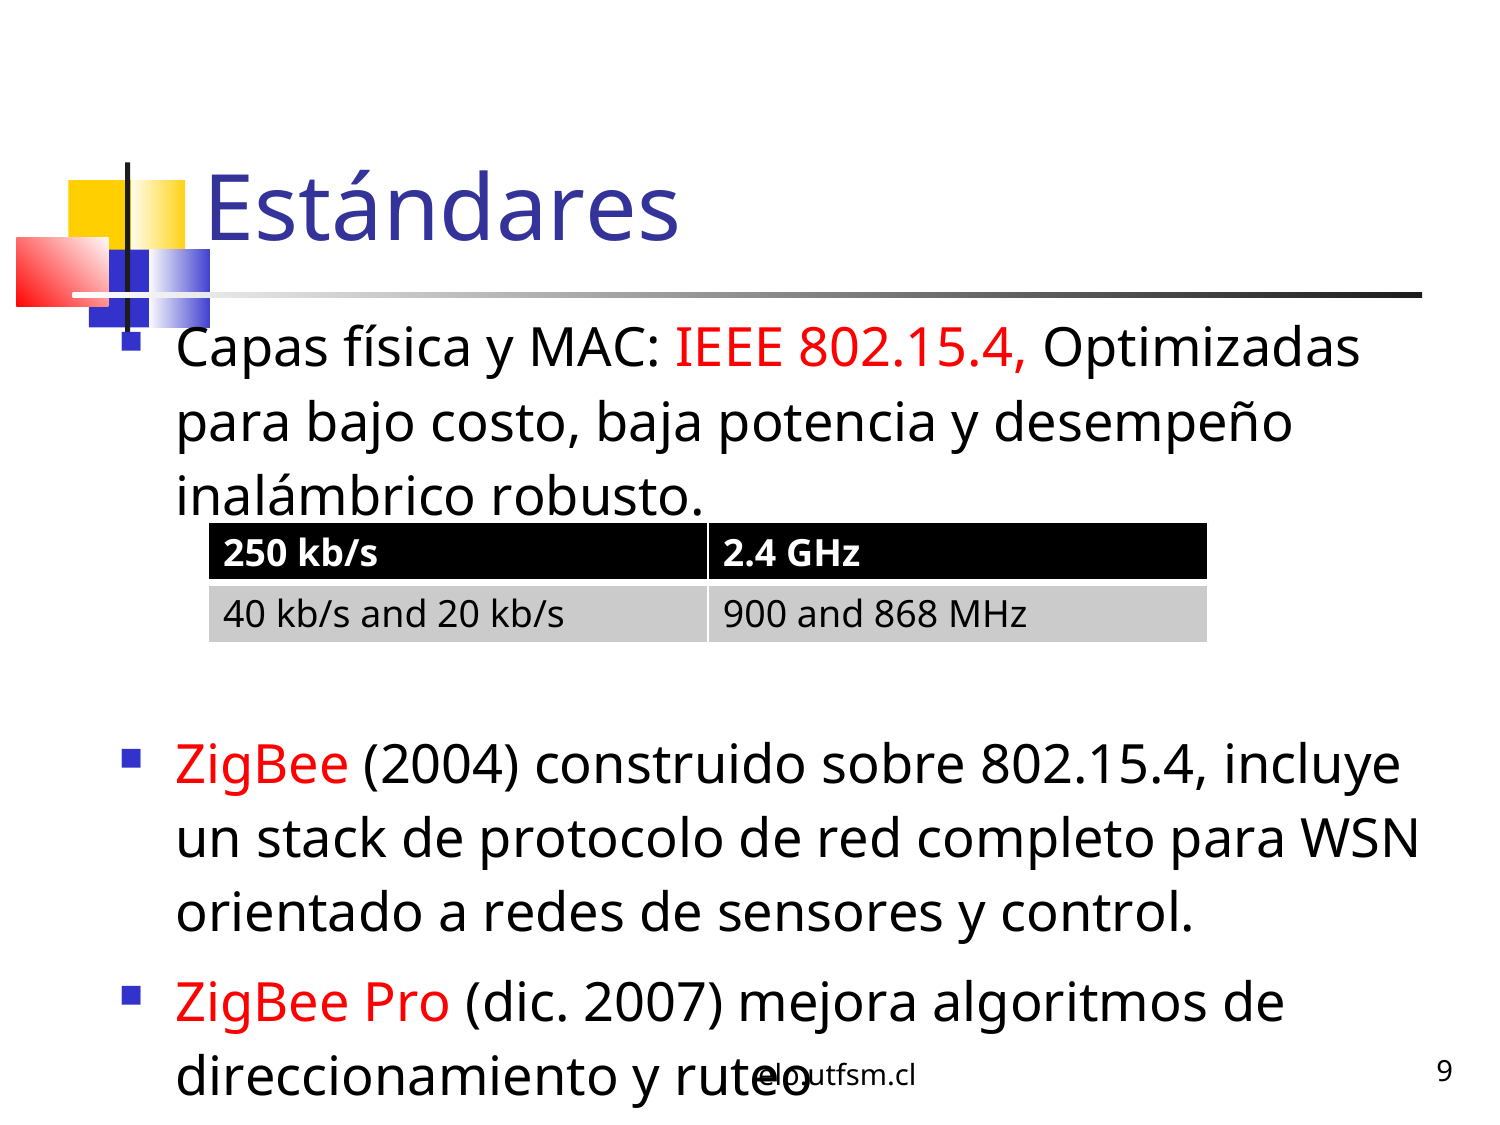

# Estándares
Capas física y MAC: IEEE 802.15.4, Optimizadas para bajo costo, baja potencia y desempeño inalámbrico robusto.
ZigBee (2004) construido sobre 802.15.4, incluye un stack de protocolo de red completo para WSN orientado a redes de sensores y control.
ZigBee Pro (dic. 2007) mejora algoritmos de direccionamiento y ruteo
250 kb/s
2.4 GHz
40 kb/s and 20 kb/s
900 and 868 MHz
elo.utfsm.cl